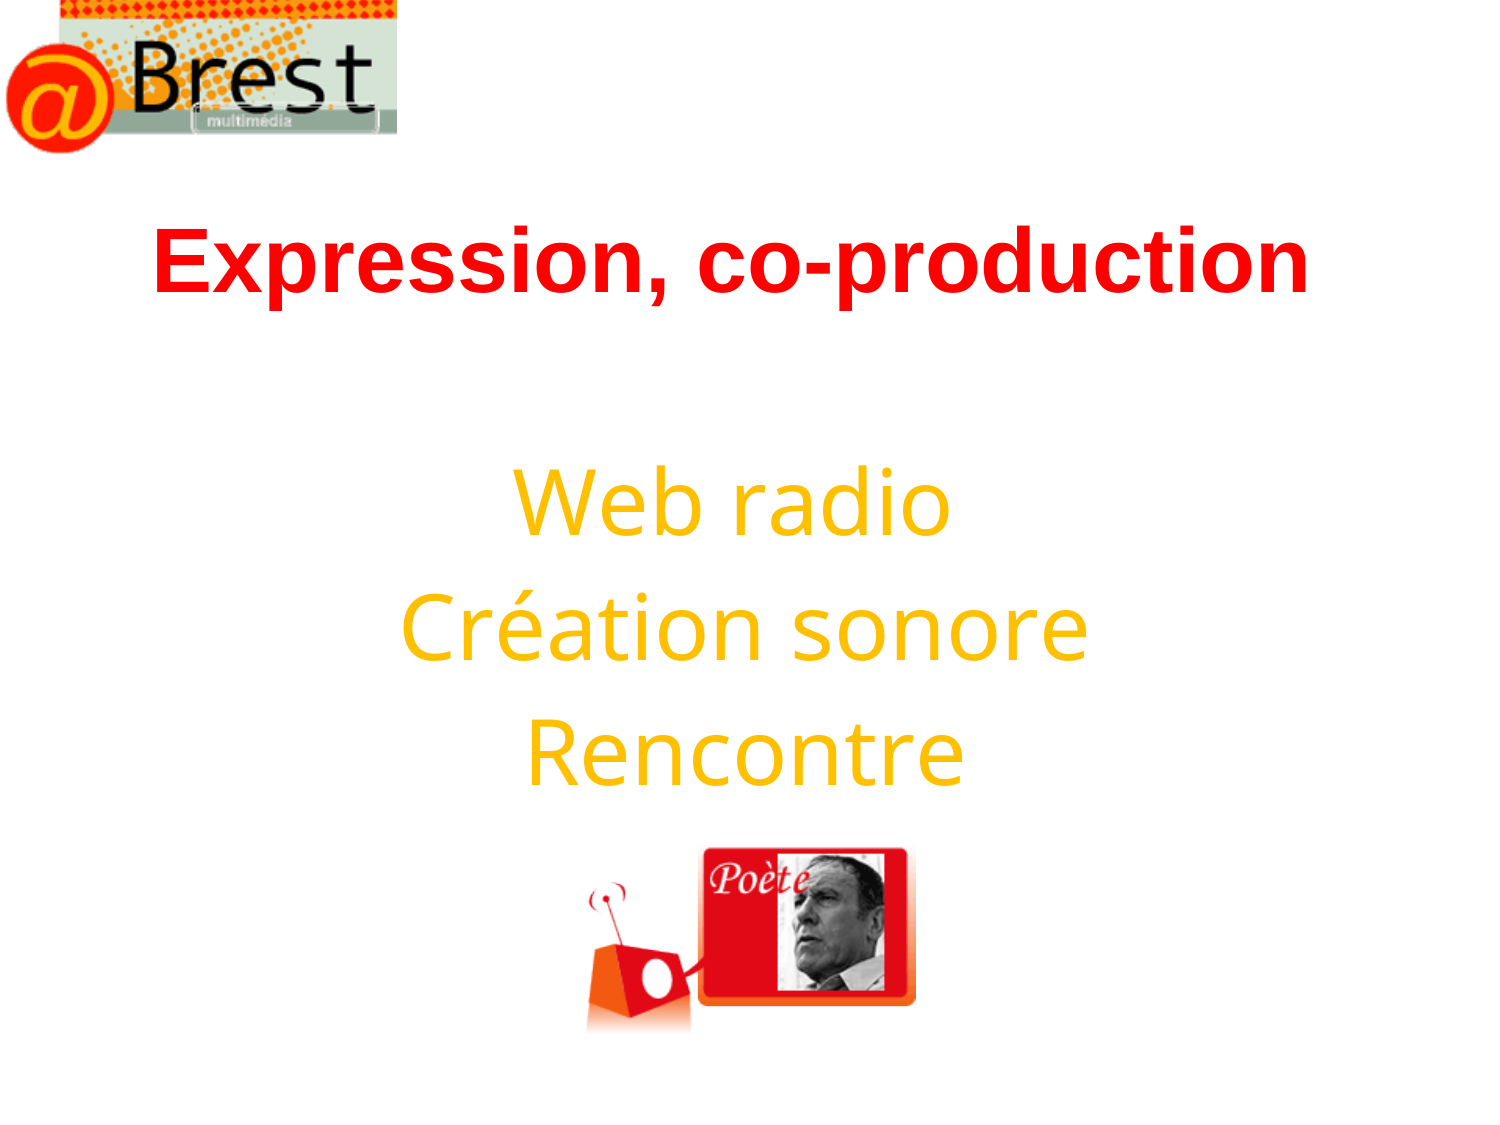

# Expression, co-production Web radio Création sonore Rencontre